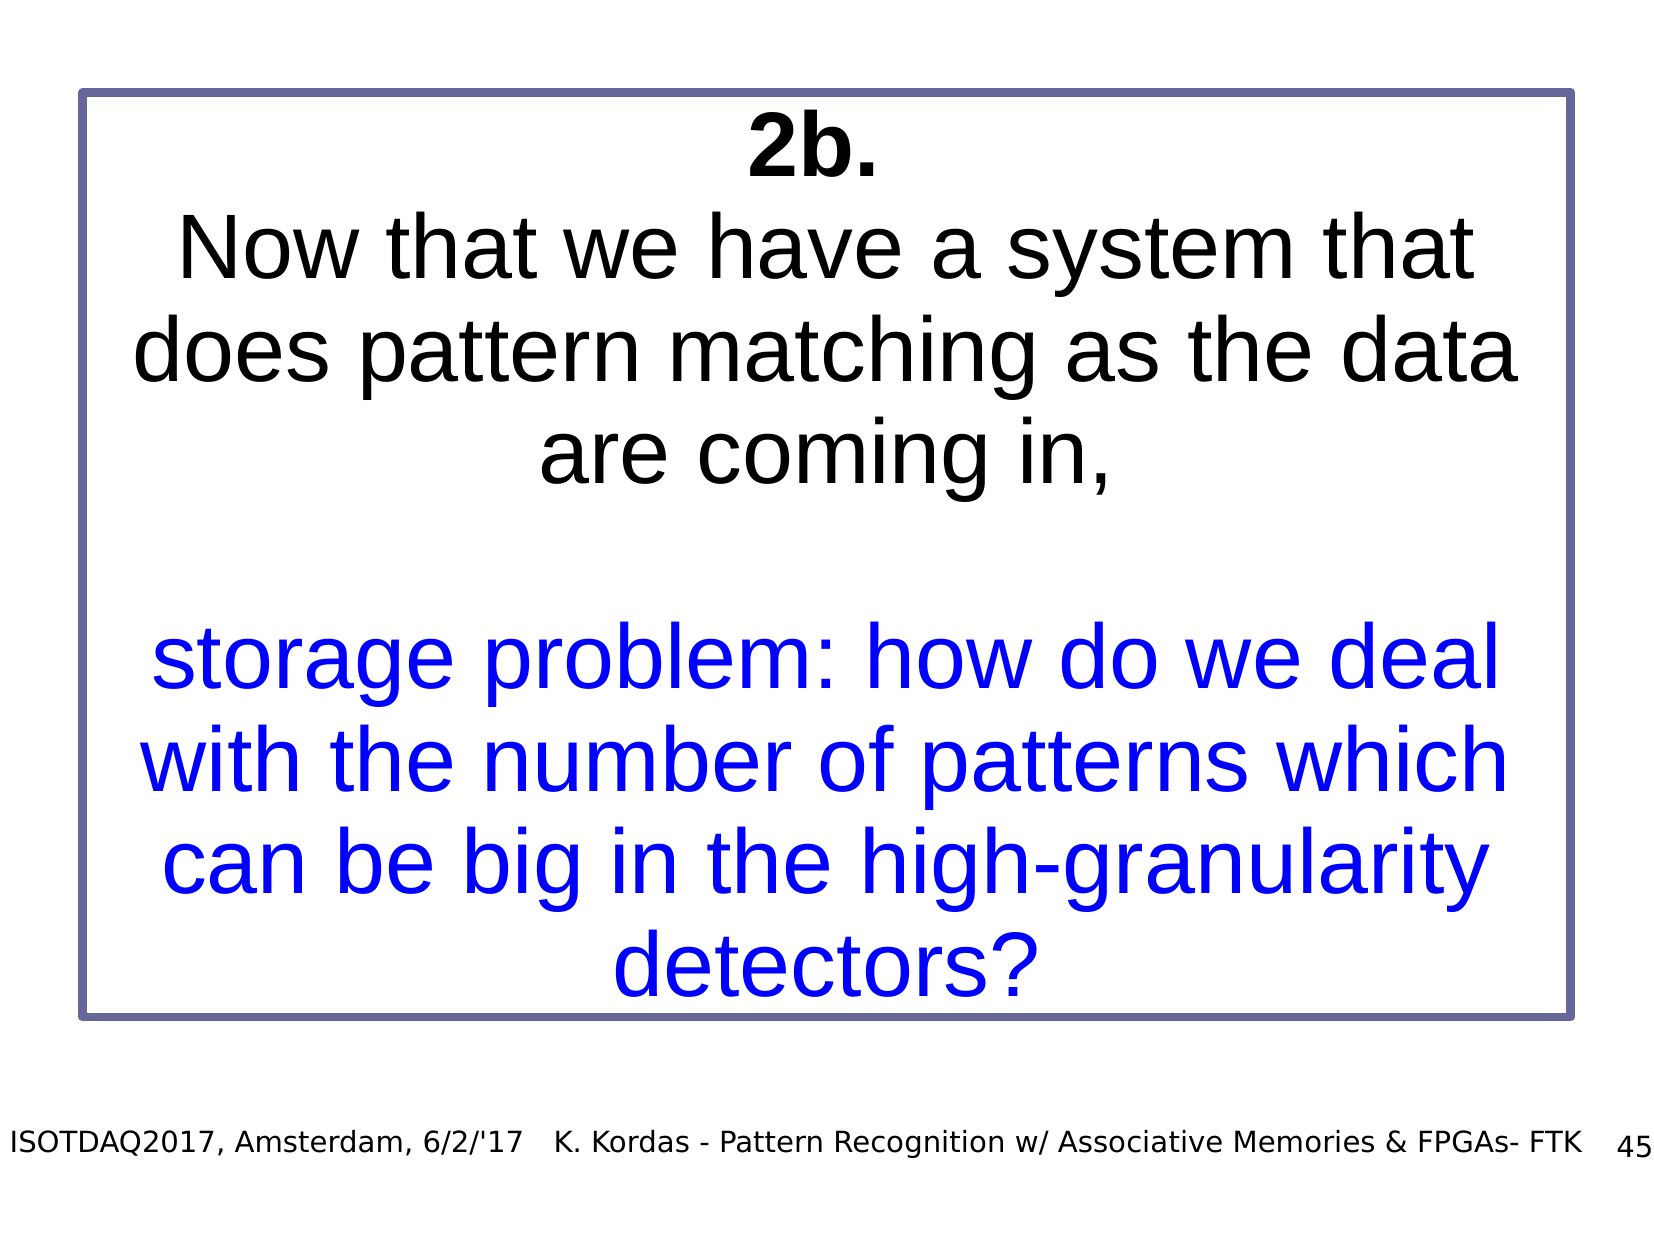

# 2b. Now that we have a system that does pattern matching as the data are coming in, storage problem: how do we deal with the number of patterns which can be big in the high-granularity detectors?
ISOTDAQ2017, Amsterdam, 6/2/'17
K. Kordas - Pattern Recognition w/ Associative Memories & FPGAs- FTK
45